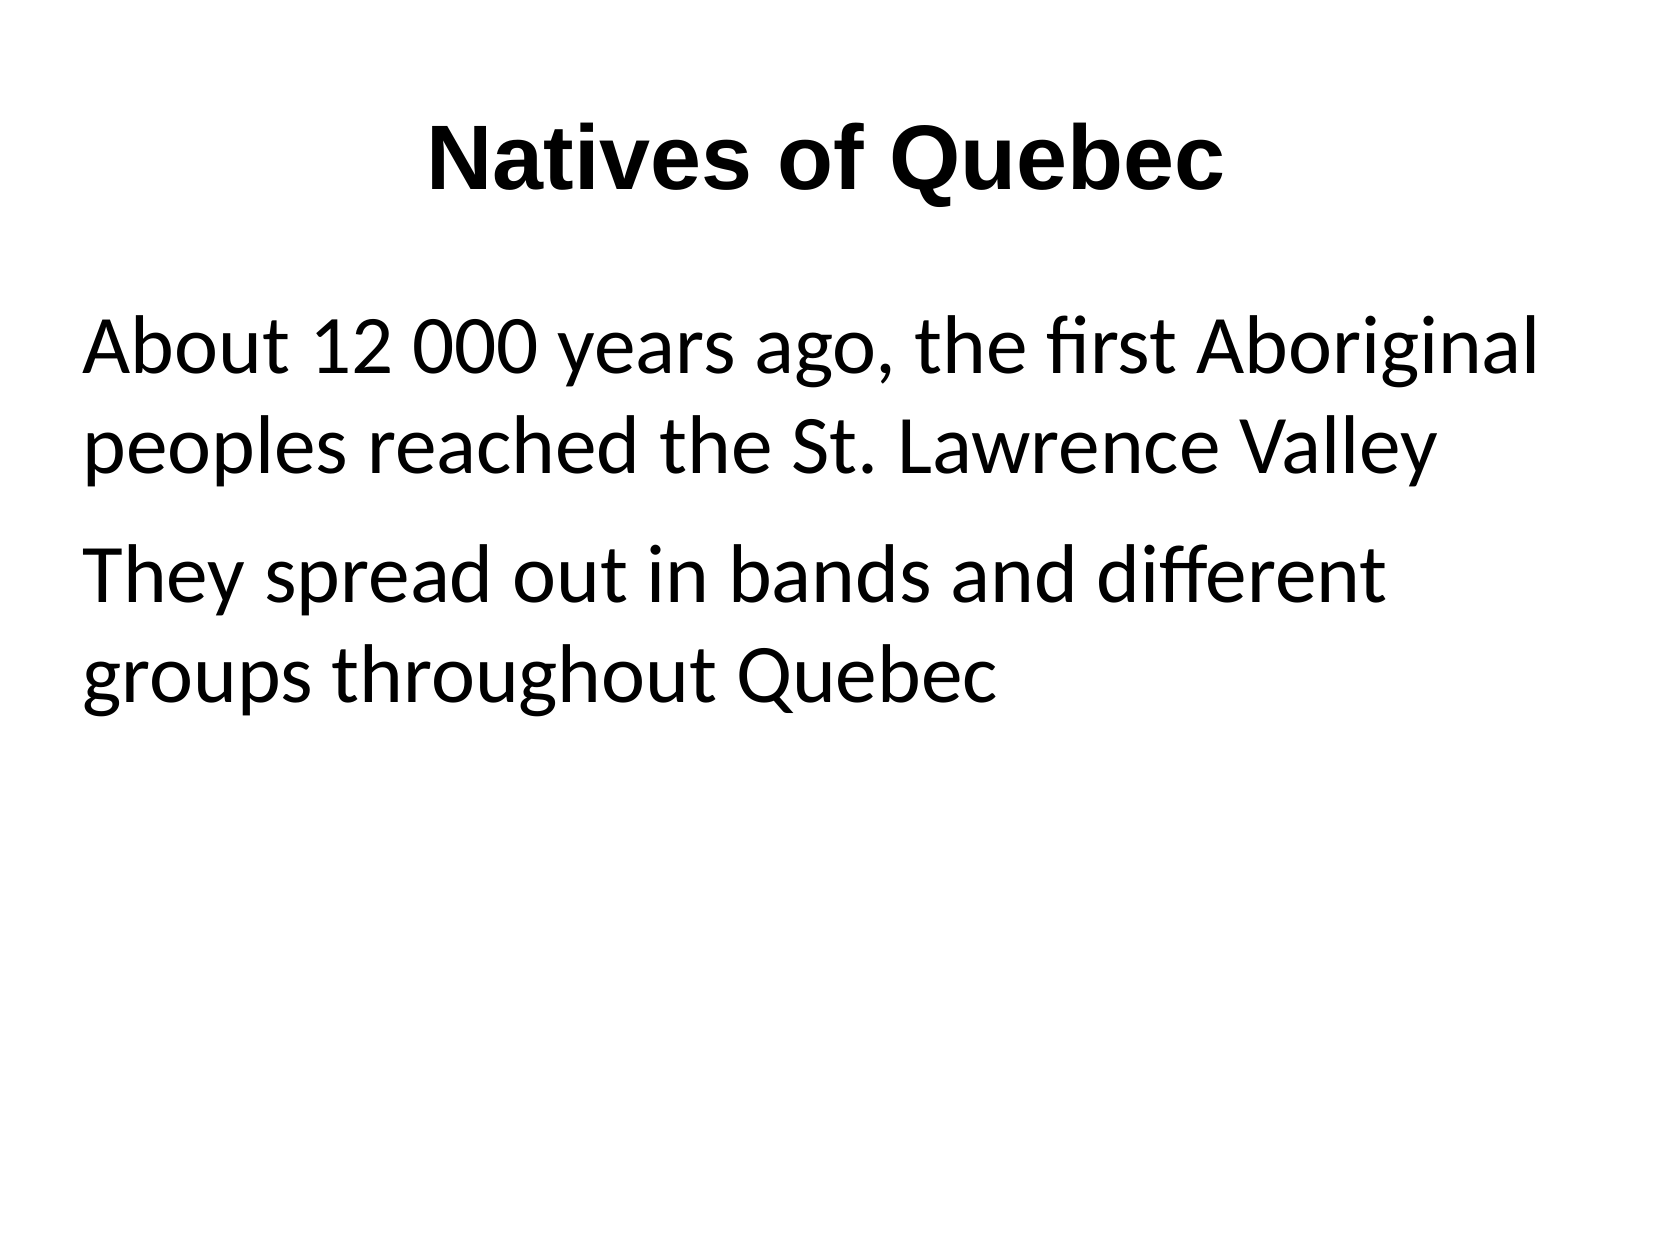

# Natives of Quebec
About 12 000 years ago, the first Aboriginal peoples reached the St. Lawrence Valley
They spread out in bands and different groups throughout Quebec